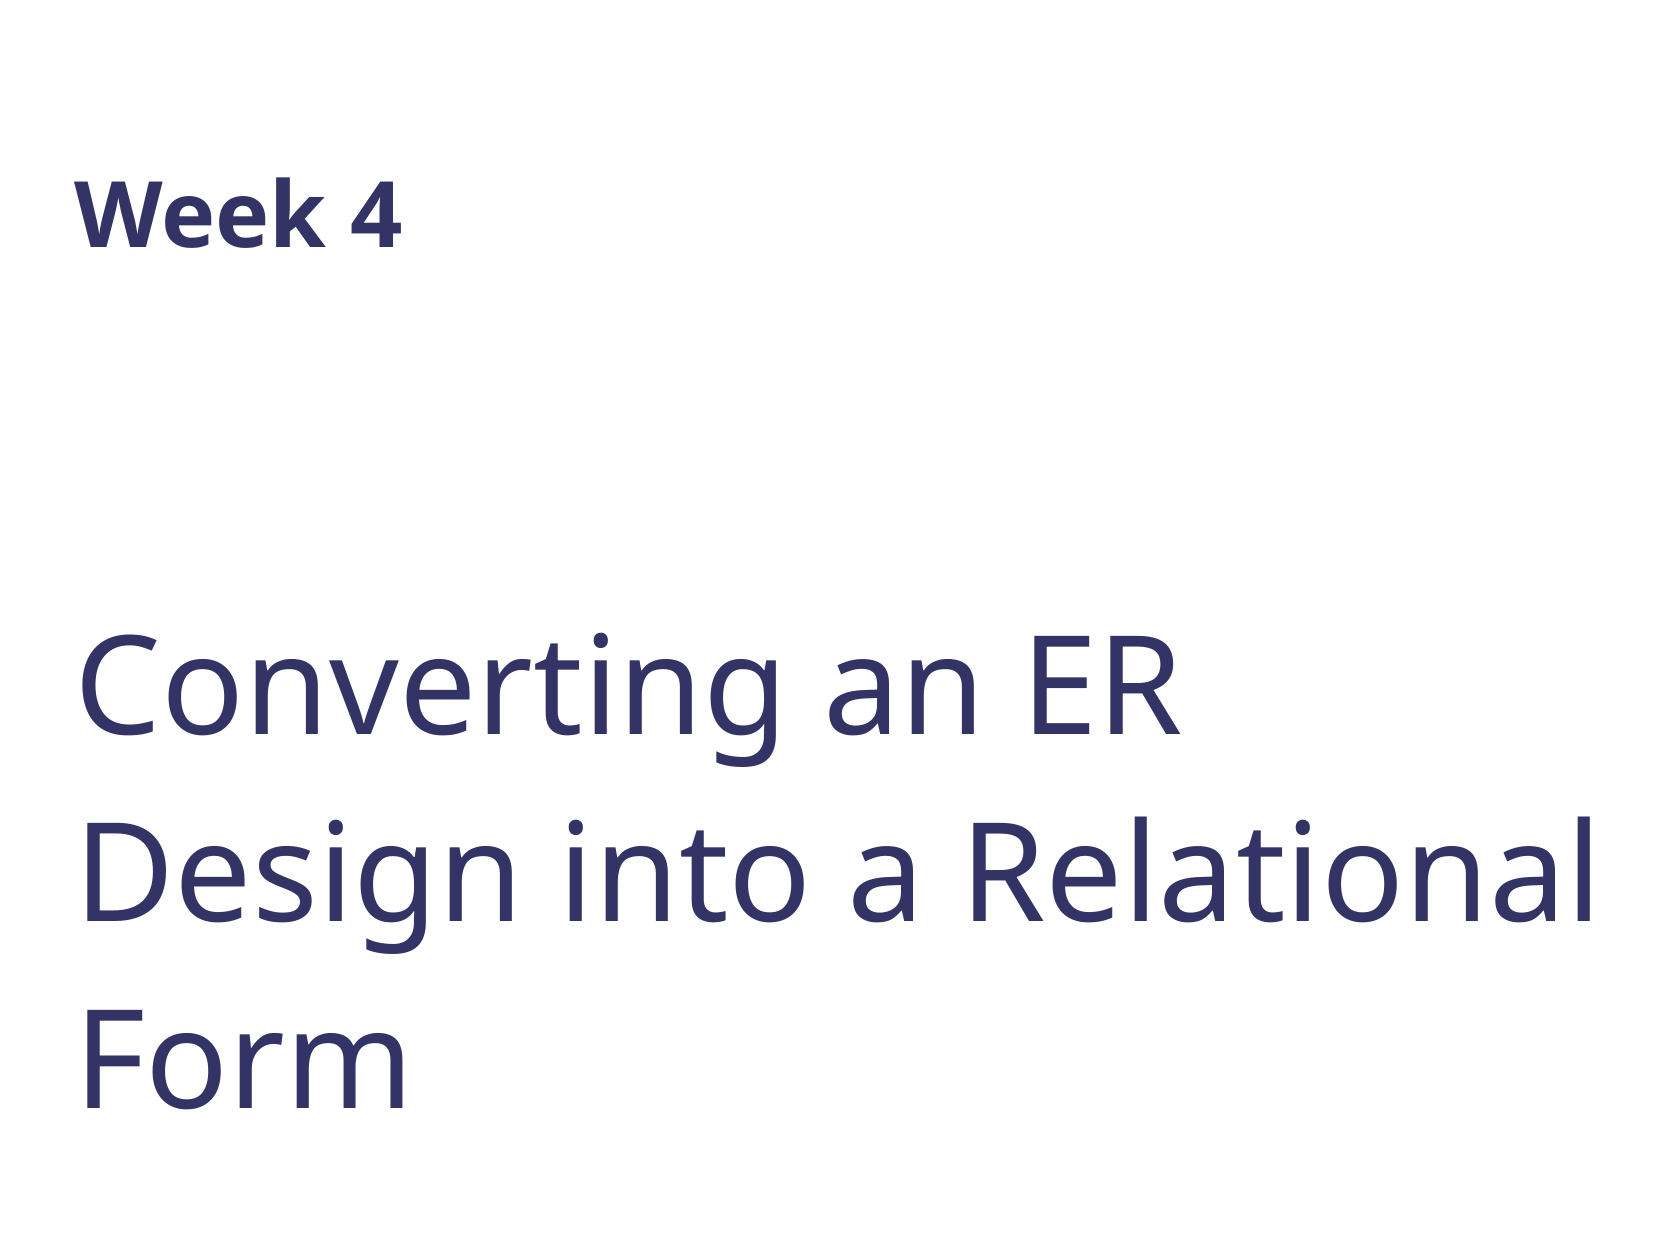

# Week 4 Converting an ER Design into a Relational Form